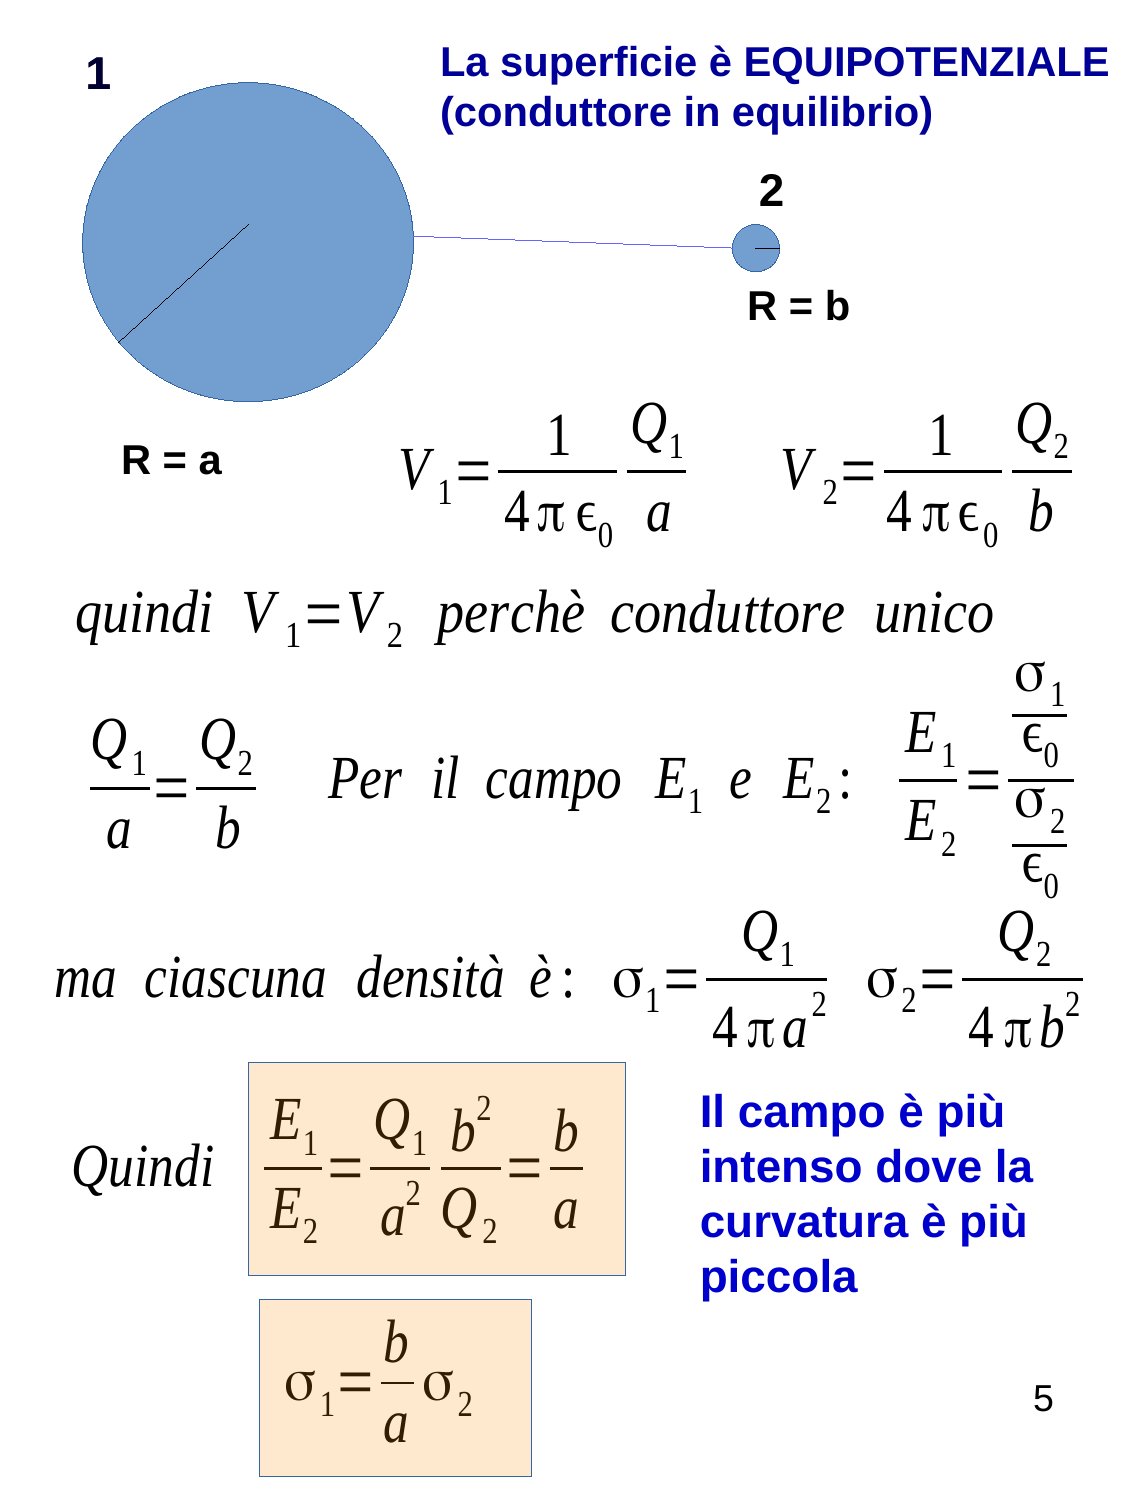

La superficie è EQUIPOTENZIALE (conduttore in equilibrio)
1
1
2
R = b
R = a
Il campo è più intenso dove la curvatura è più piccola
P13 Elettrostatica 2
5